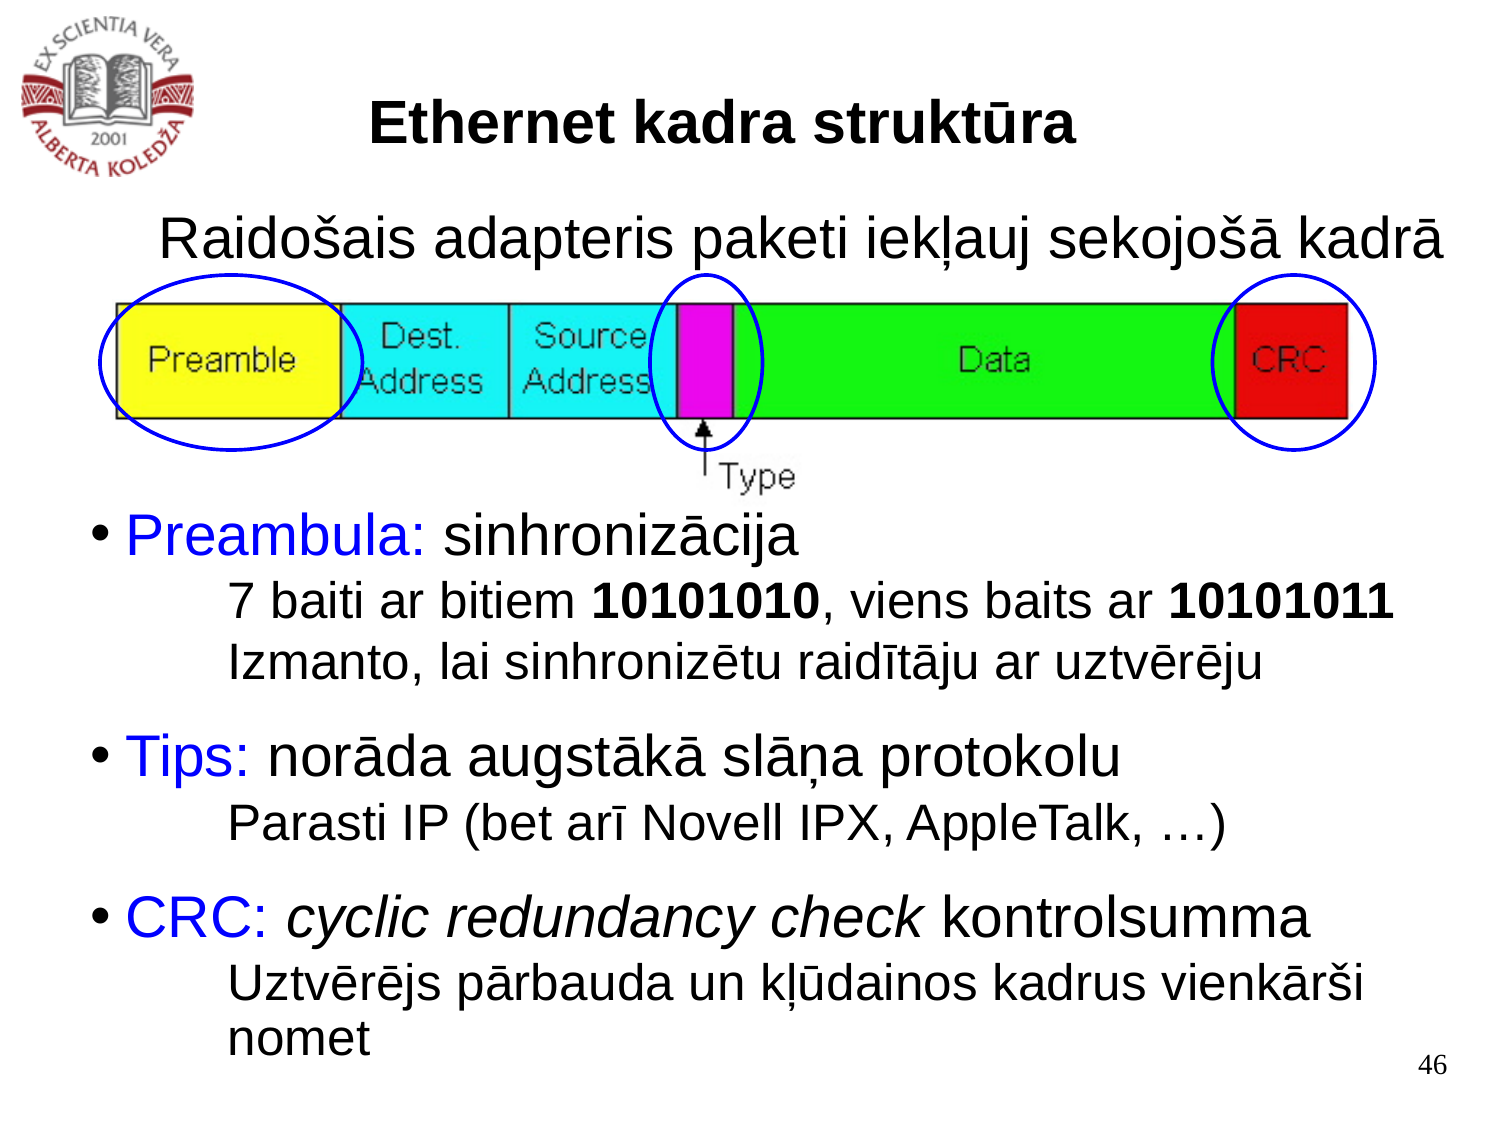

# Ethernet kadra struktūra
Raidošais adapteris paketi iekļauj sekojošā kadrā
Preambula: sinhronizācija
7 baiti ar bitiem 10101010, viens baits ar 10101011
Izmanto, lai sinhronizētu raidītāju ar uztvērēju
Tips: norāda augstākā slāņa protokolu
Parasti IP (bet arī Novell IPX, AppleTalk, …)
CRC: cyclic redundancy check kontrolsumma
Uztvērējs pārbauda un kļūdainos kadrus vienkārši nomet